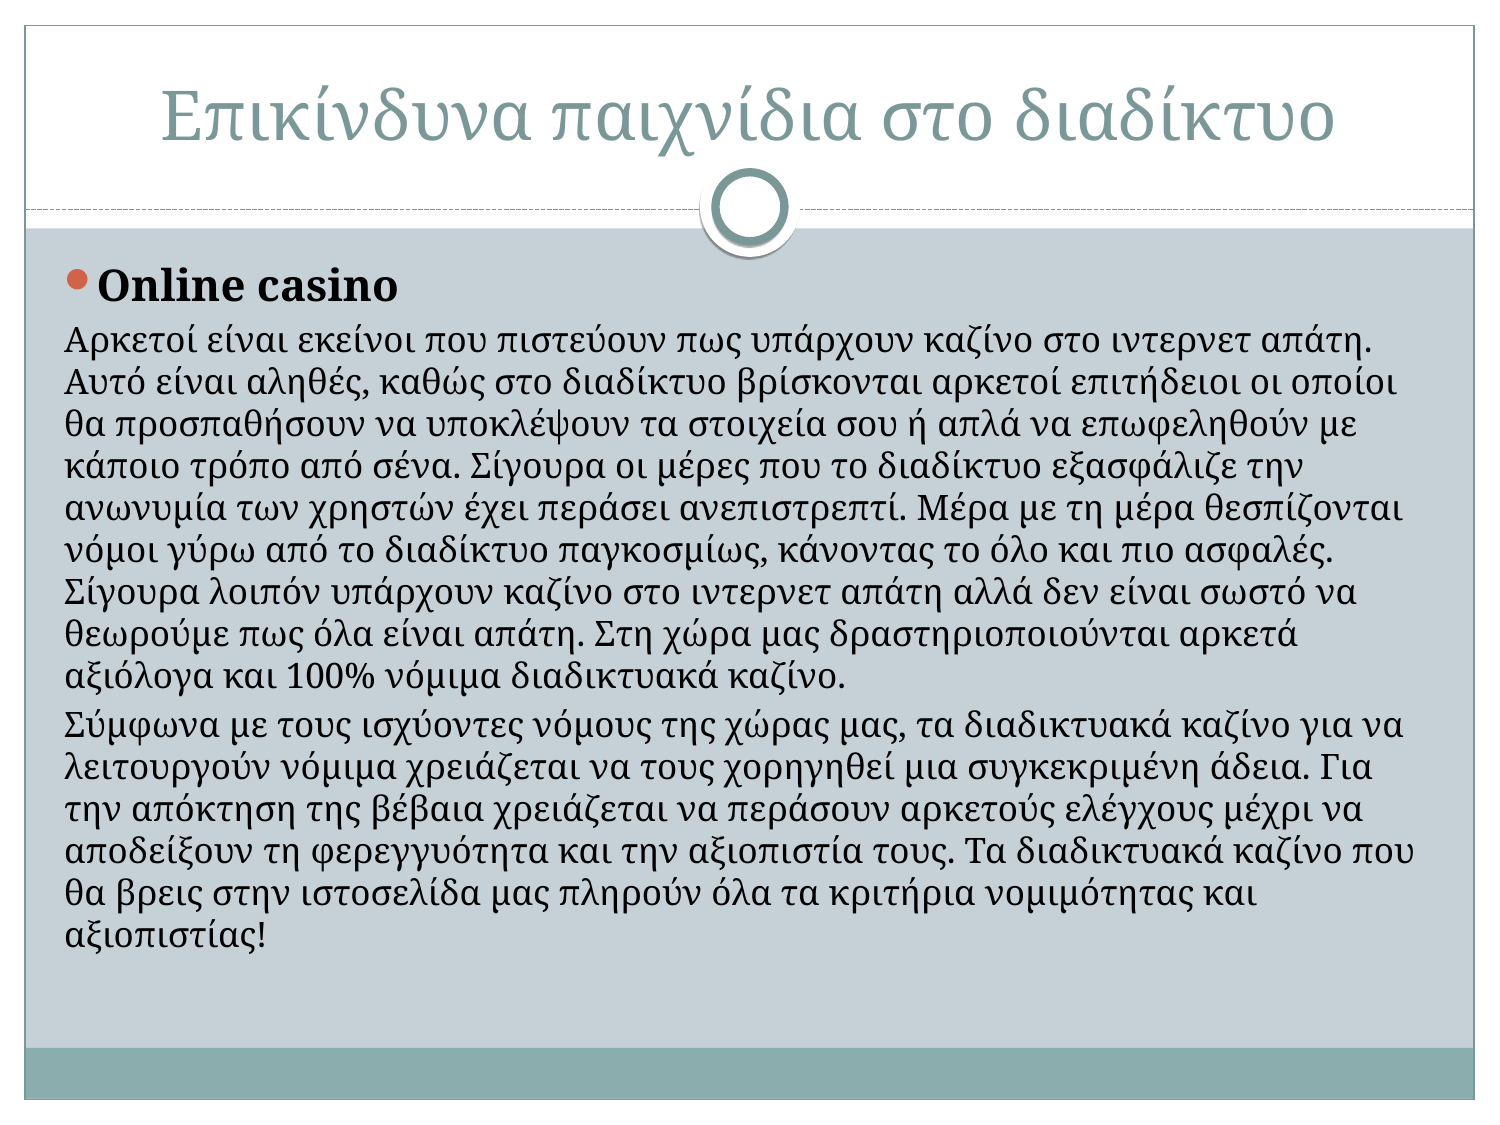

# Επικίνδυνα παιχνίδια στο διαδίκτυο
 Online casino
Αρκετοί είναι εκείνοι που πιστεύουν πως υπάρχουν καζίνο στο ιντερνετ απάτη. Αυτό είναι αληθές, καθώς στο διαδίκτυο βρίσκονται αρκετοί επιτήδειοι οι οποίοι θα προσπαθήσουν να υποκλέψουν τα στοιχεία σου ή απλά να επωφεληθούν με κάποιο τρόπο από σένα. Σίγουρα οι μέρες που το διαδίκτυο εξασφάλιζε την ανωνυμία των χρηστών έχει περάσει ανεπιστρεπτί. Μέρα με τη μέρα θεσπίζονται νόμοι γύρω από το διαδίκτυο παγκοσμίως, κάνοντας το όλο και πιο ασφαλές. Σίγουρα λοιπόν υπάρχουν καζίνο στο ιντερνετ απάτη αλλά δεν είναι σωστό να θεωρούμε πως όλα είναι απάτη. Στη χώρα μας δραστηριοποιούνται αρκετά αξιόλογα και 100% νόμιμα διαδικτυακά καζίνο.
Σύμφωνα με τους ισχύοντες νόμους της χώρας μας, τα διαδικτυακά καζίνο για να λειτουργούν νόμιμα χρειάζεται να τους χορηγηθεί μια συγκεκριμένη άδεια. Για την απόκτηση της βέβαια χρειάζεται να περάσουν αρκετούς ελέγχους μέχρι να αποδείξουν τη φερεγγυότητα και την αξιοπιστία τους. Τα διαδικτυακά καζίνο που θα βρεις στην ιστοσελίδα μας πληρούν όλα τα κριτήρια νομιμότητας και αξιοπιστίας!